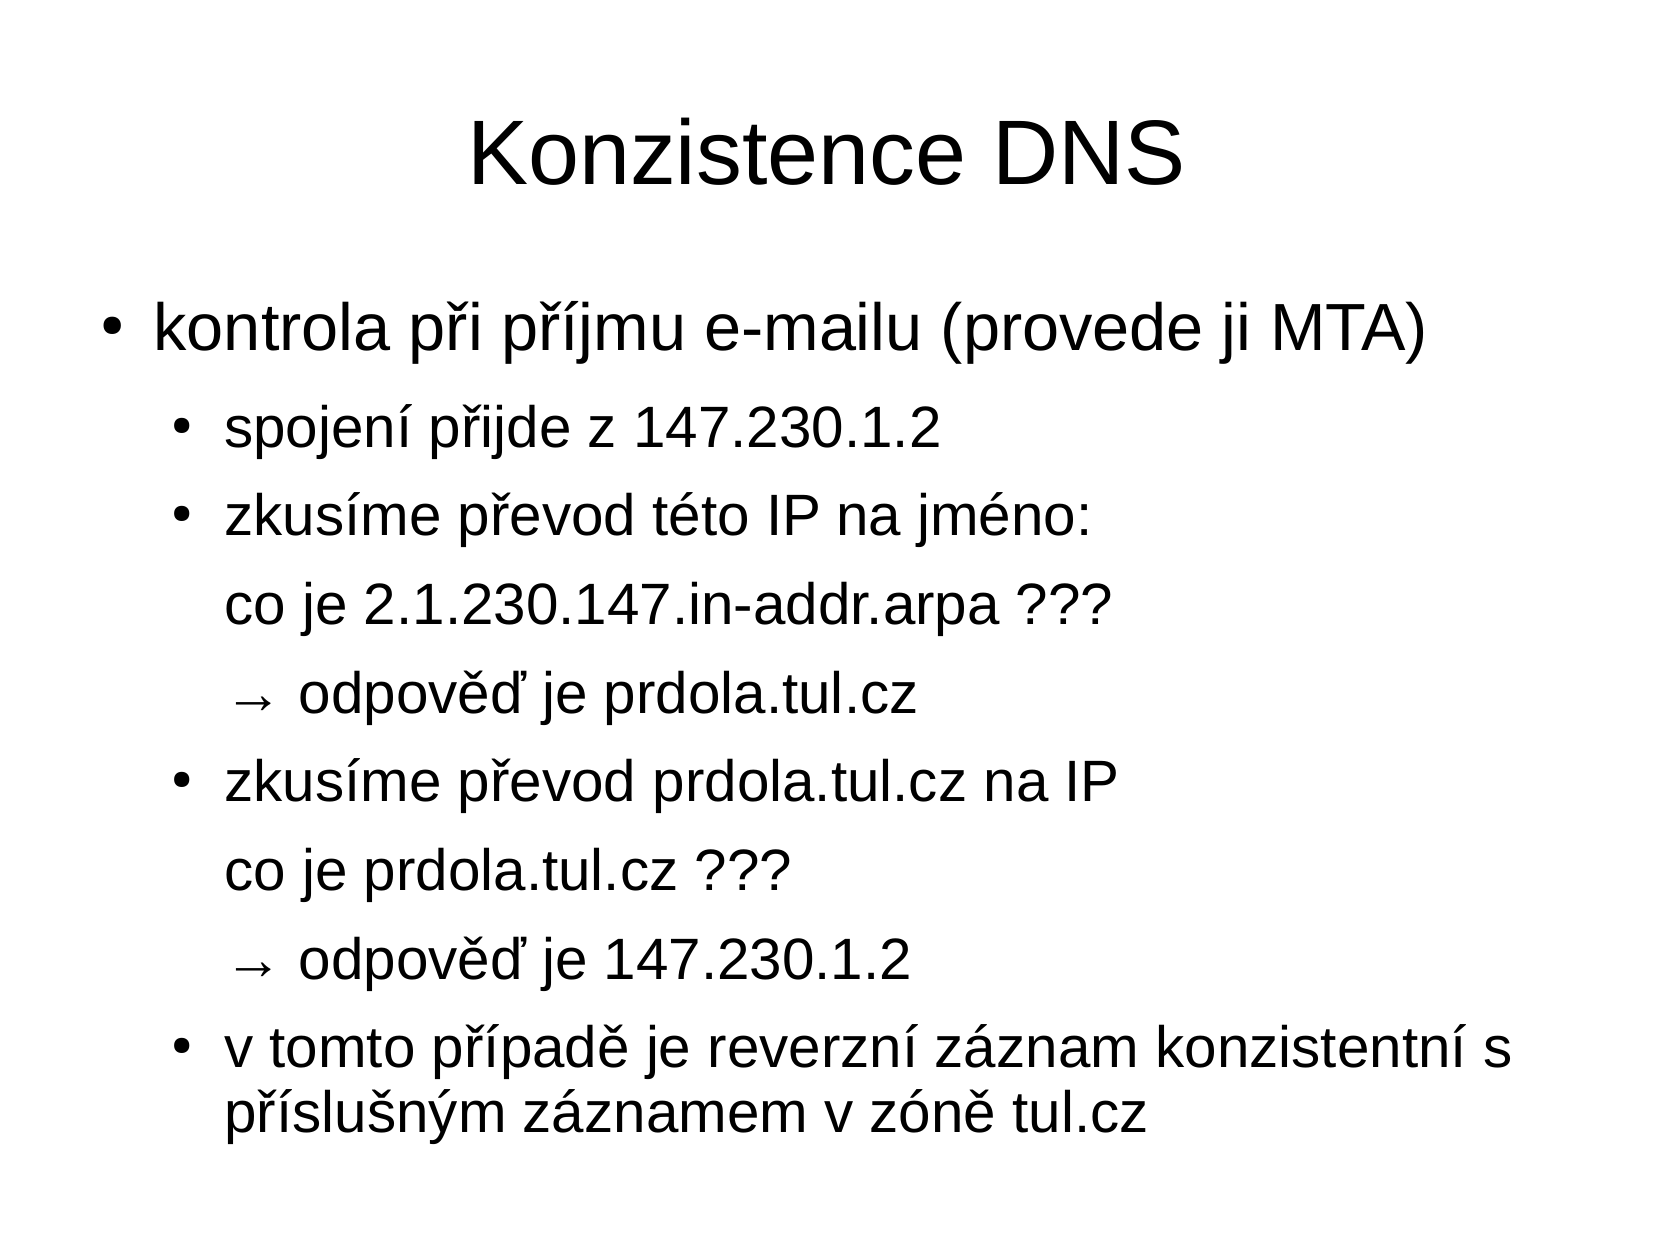

# Konzistence DNS
kontrola při příjmu e-mailu (provede ji MTA)
spojení přijde z 147.230.1.2
zkusíme převod této IP na jméno:
co je 2.1.230.147.in-addr.arpa ???
→ odpověď je prdola.tul.cz
zkusíme převod prdola.tul.cz na IP
co je prdola.tul.cz ???
→ odpověď je 147.230.1.2
v tomto případě je reverzní záznam konzistentní s příslušným záznamem v zóně tul.cz